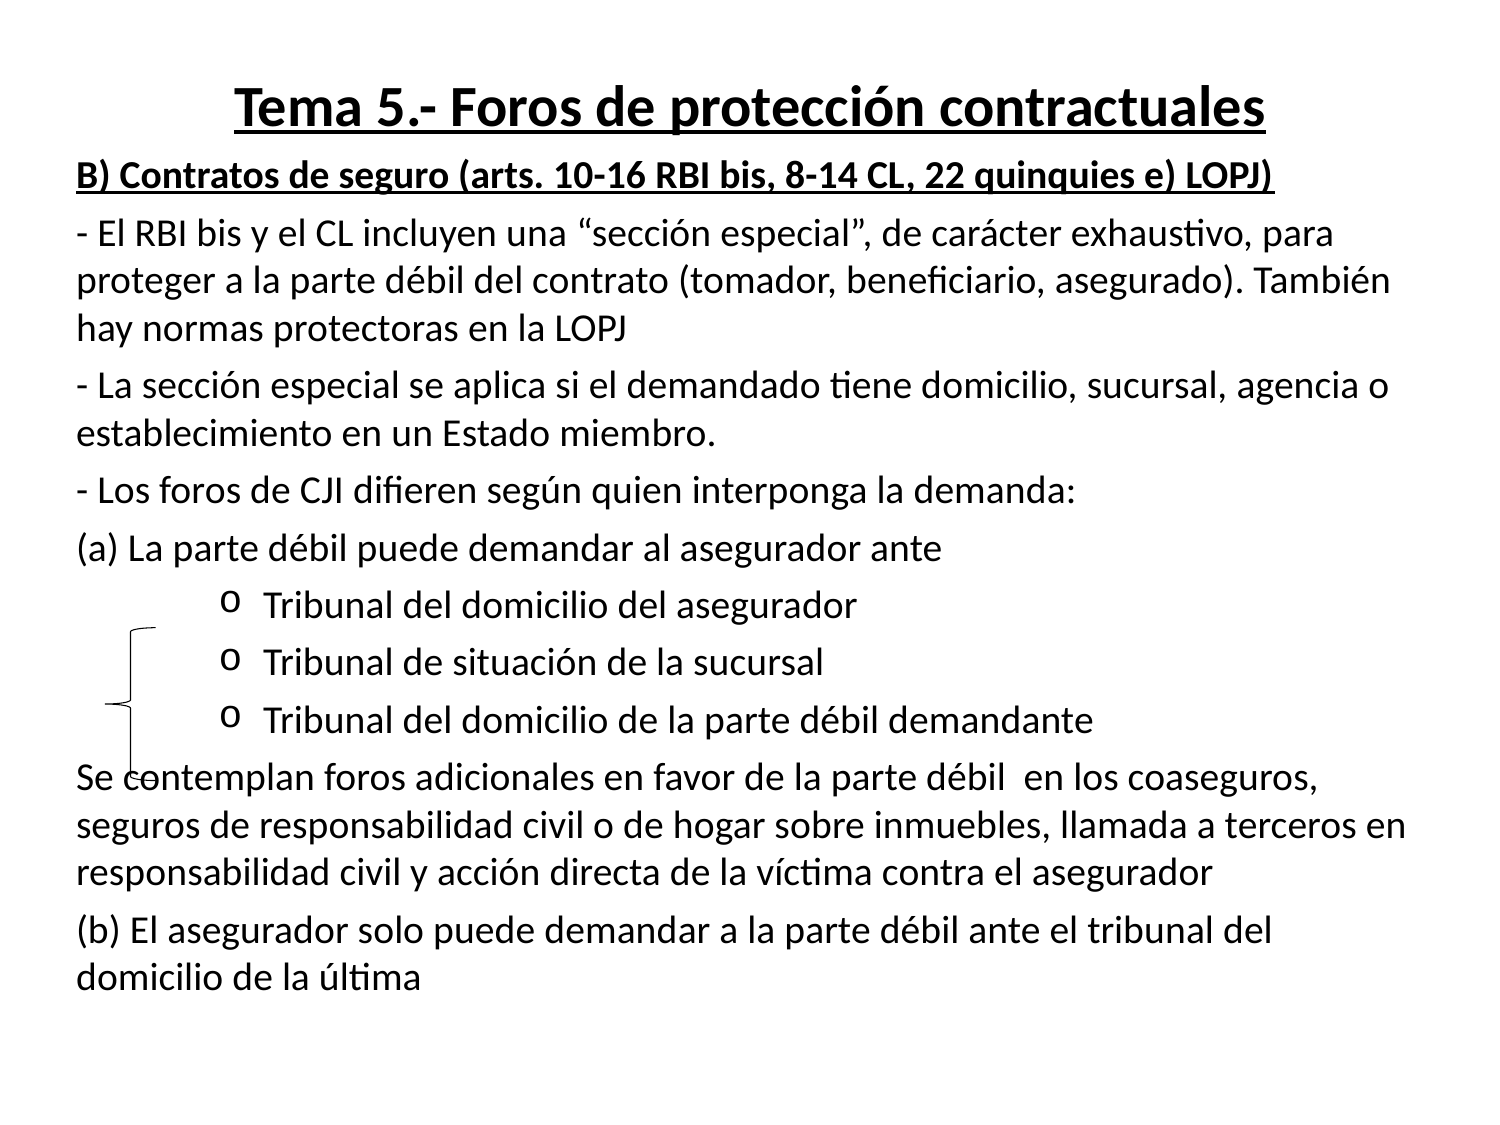

# Tema 5.- Foros de protección contractuales
B) Contratos de seguro (arts. 10-16 RBI bis, 8-14 CL, 22 quinquies e) LOPJ)
- El RBI bis y el CL incluyen una “sección especial”, de carácter exhaustivo, para proteger a la parte débil del contrato (tomador, beneficiario, asegurado). También hay normas protectoras en la LOPJ
- La sección especial se aplica si el demandado tiene domicilio, sucursal, agencia o establecimiento en un Estado miembro.
- Los foros de CJI difieren según quien interponga la demanda:
(a) La parte débil puede demandar al asegurador ante
Tribunal del domicilio del asegurador
Tribunal de situación de la sucursal
Tribunal del domicilio de la parte débil demandante
Se contemplan foros adicionales en favor de la parte débil en los coaseguros, seguros de responsabilidad civil o de hogar sobre inmuebles, llamada a terceros en responsabilidad civil y acción directa de la víctima contra el asegurador
(b) El asegurador solo puede demandar a la parte débil ante el tribunal del domicilio de la última